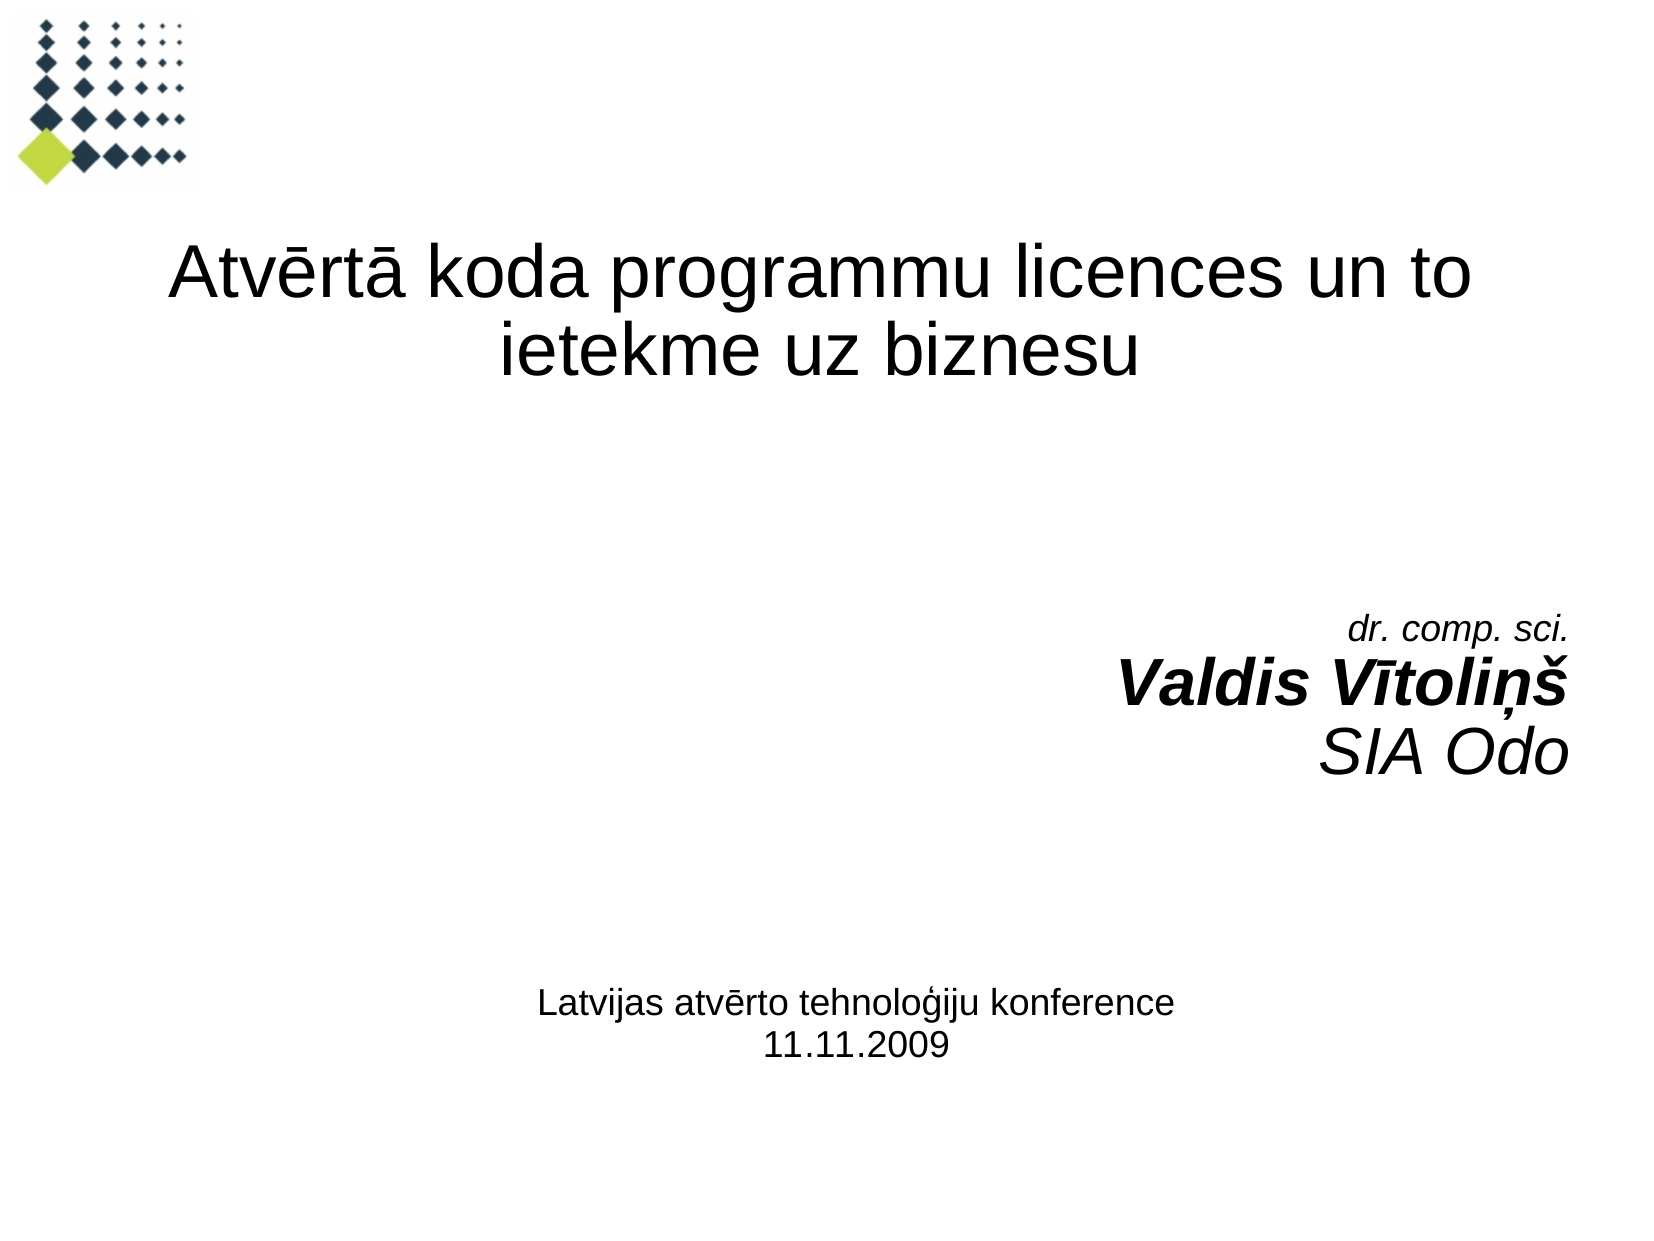

# Atvērtā koda programmu licences un to ietekme uz biznesu
dr. comp. sci.
Valdis Vītoliņš
SIA Odo
Latvijas atvērto tehnoloģiju konference
11.11.2009